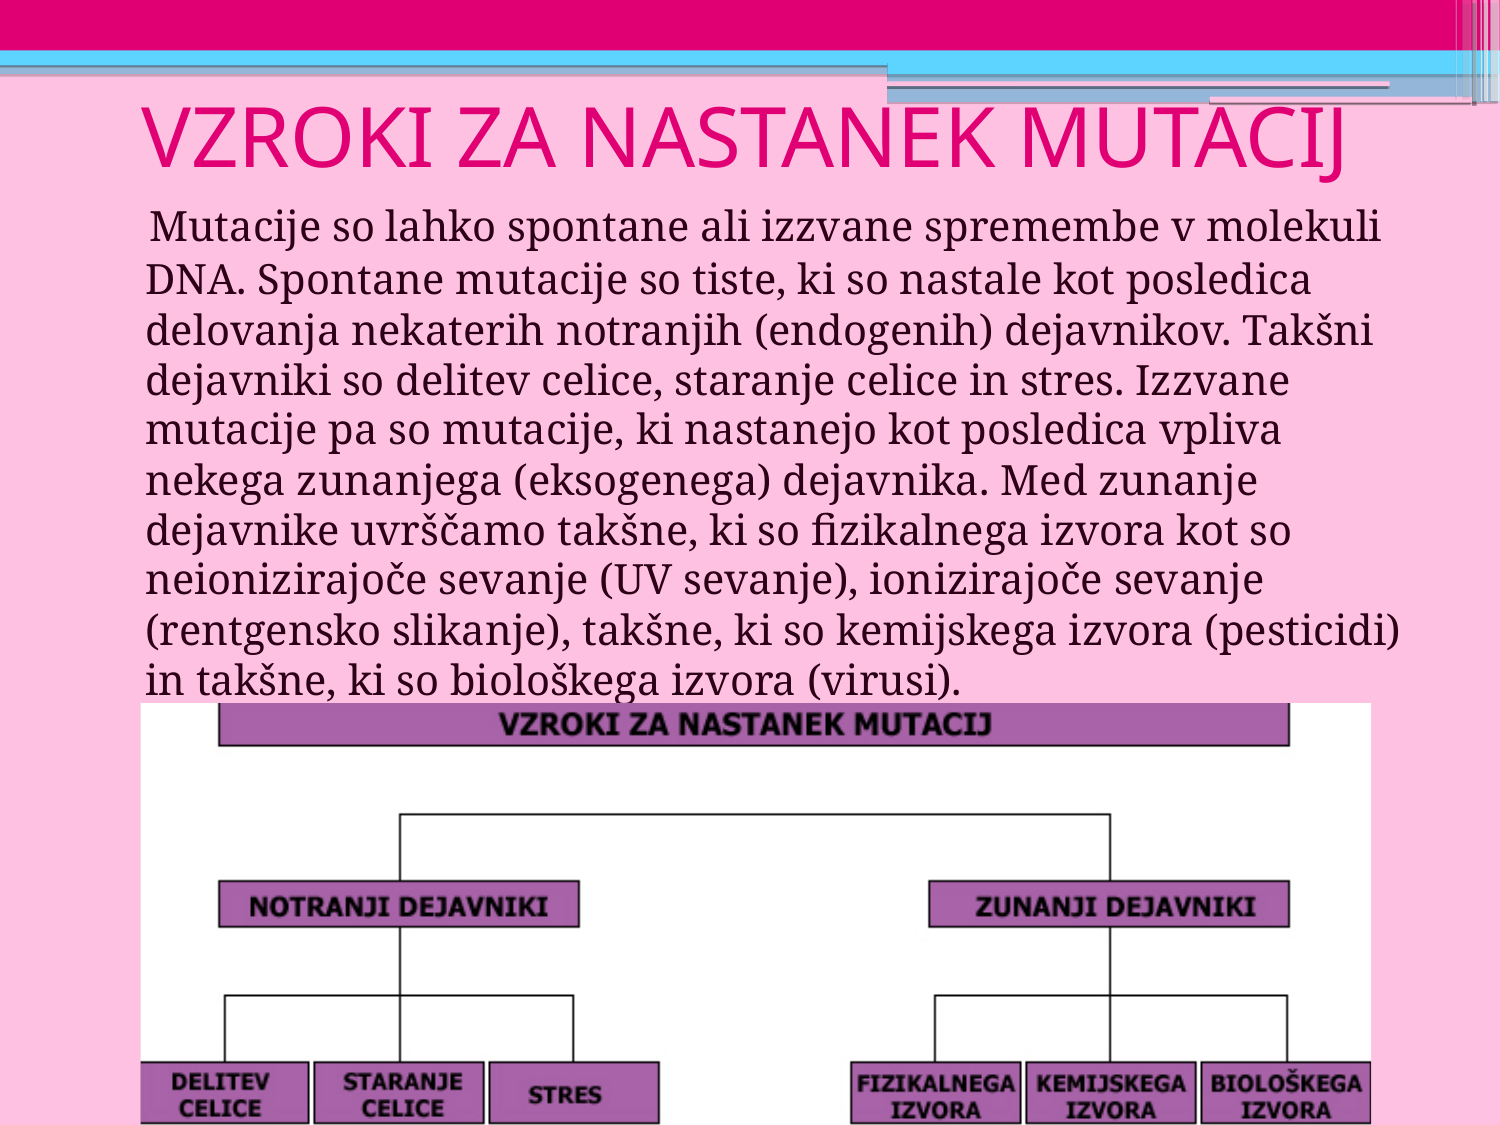

# VZROKI ZA NASTANEK MUTACIJ
 Mutacije so lahko spontane ali izzvane spremembe v molekuli DNA. Spontane mutacije so tiste, ki so nastale kot posledica delovanja nekaterih notranjih (endogenih) dejavnikov. Takšni dejavniki so delitev celice, staranje celice in stres. Izzvane mutacije pa so mutacije, ki nastanejo kot posledica vpliva nekega zunanjega (eksogenega) dejavnika. Med zunanje dejavnike uvrščamo takšne, ki so fizikalnega izvora kot so neionizirajoče sevanje (UV sevanje), ionizirajoče sevanje (rentgensko slikanje), takšne, ki so kemijskega izvora (pesticidi) in takšne, ki so biološkega izvora (virusi).